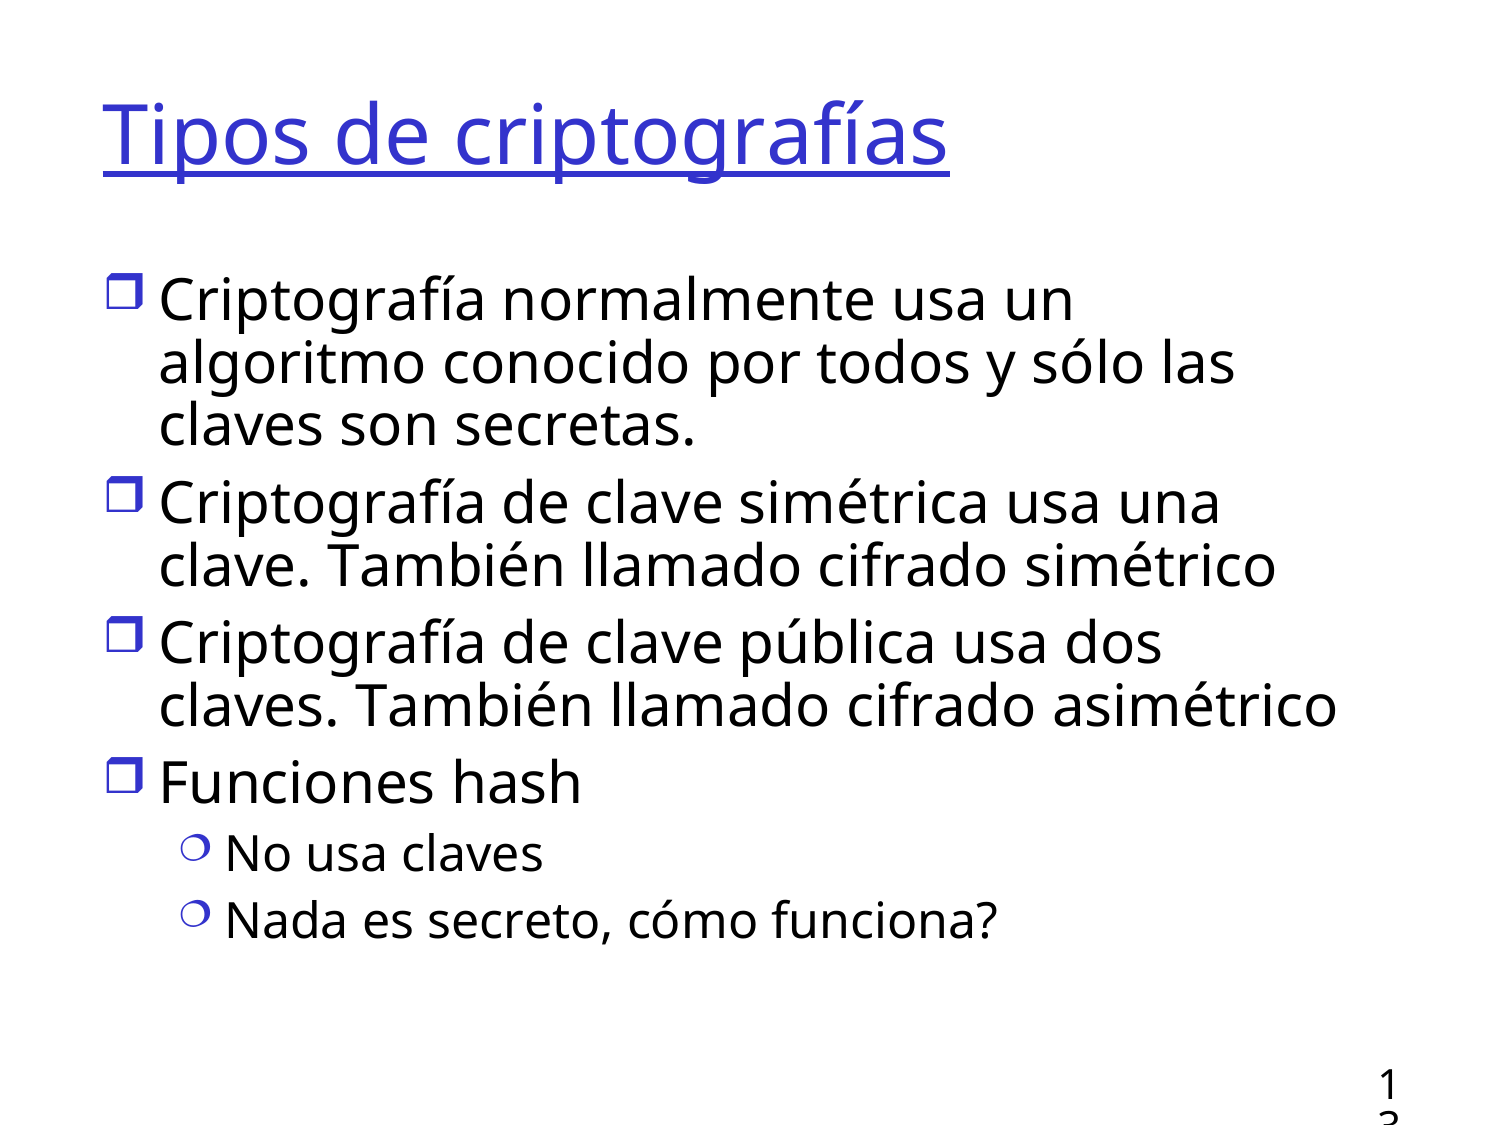

# Tipos de criptografías
Criptografía normalmente usa un algoritmo conocido por todos y sólo las claves son secretas.
Criptografía de clave simétrica usa una clave. También llamado cifrado simétrico
Criptografía de clave pública usa dos claves. También llamado cifrado asimétrico
Funciones hash
No usa claves
Nada es secreto, cómo funciona?
13